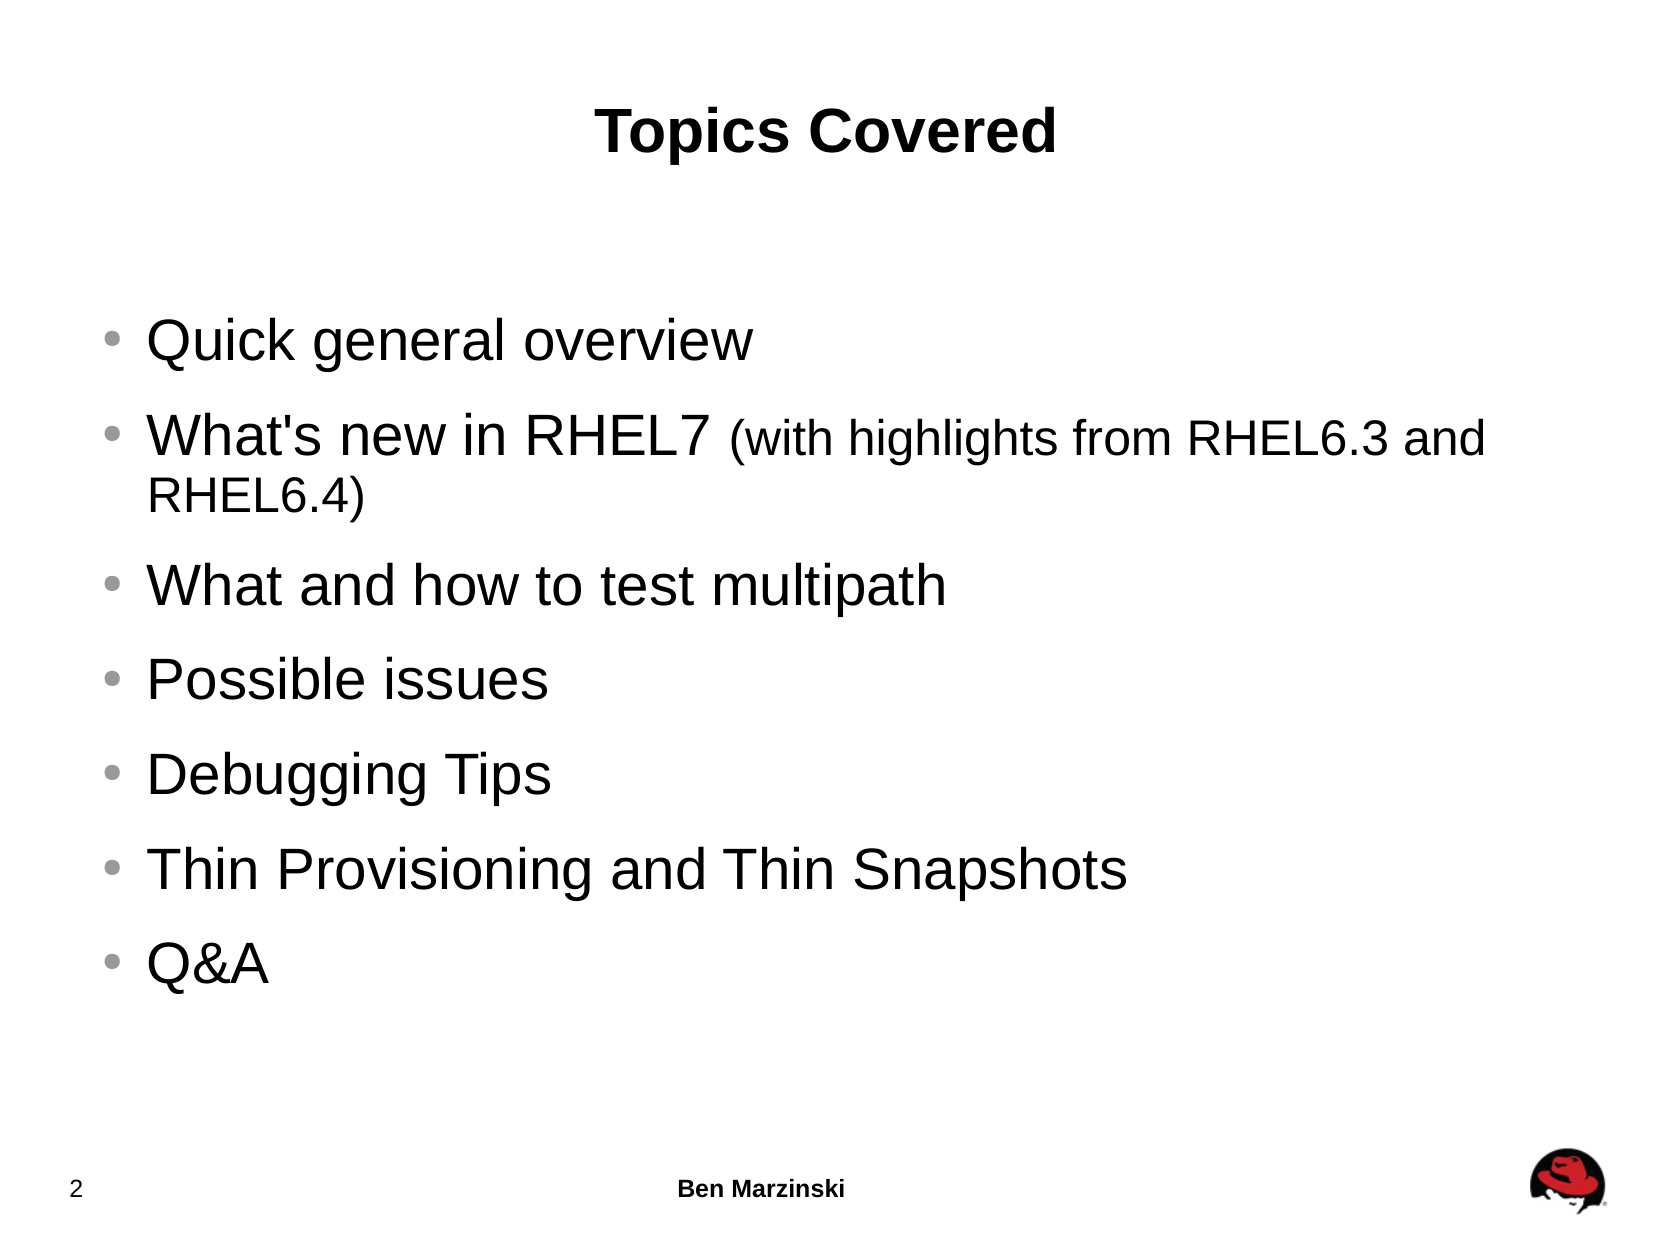

# Topics Covered
Quick general overview
What's new in RHEL7 (with highlights from RHEL6.3 and RHEL6.4)
What and how to test multipath
Possible issues
Debugging Tips
Thin Provisioning and Thin Snapshots
Q&A